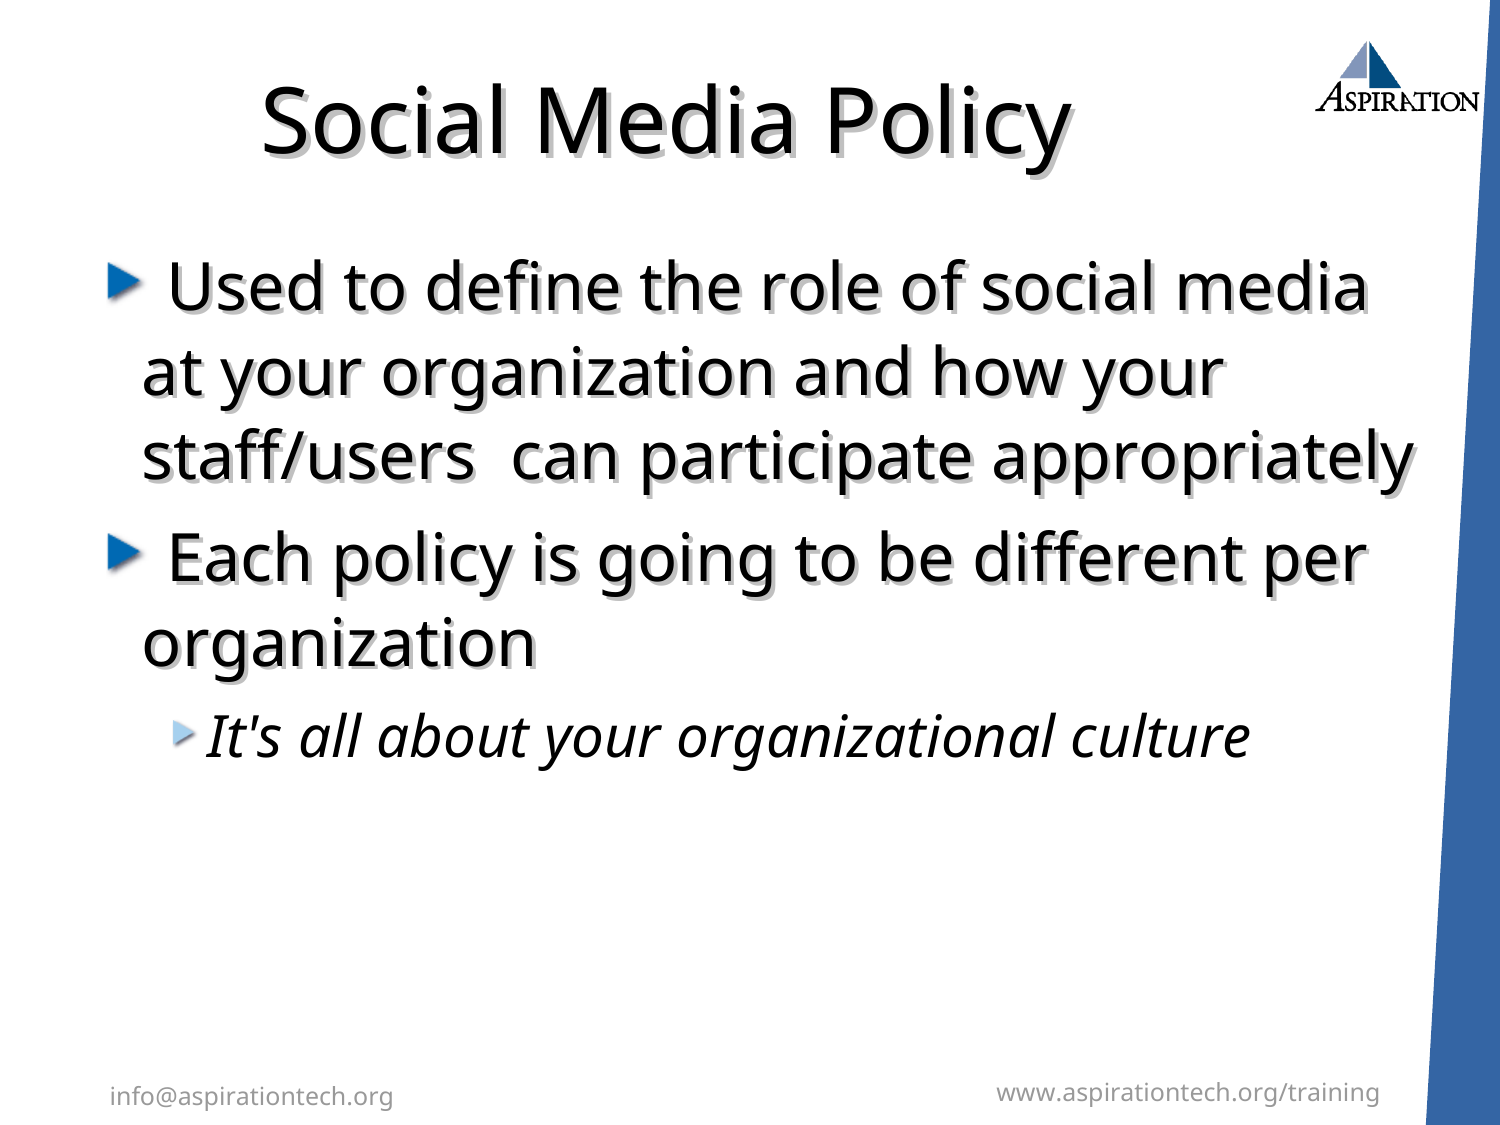

# Social Media Policy
 Used to define the role of social media at your organization and how your staff/users can participate appropriately
 Each policy is going to be different per organization
It's all about your organizational culture